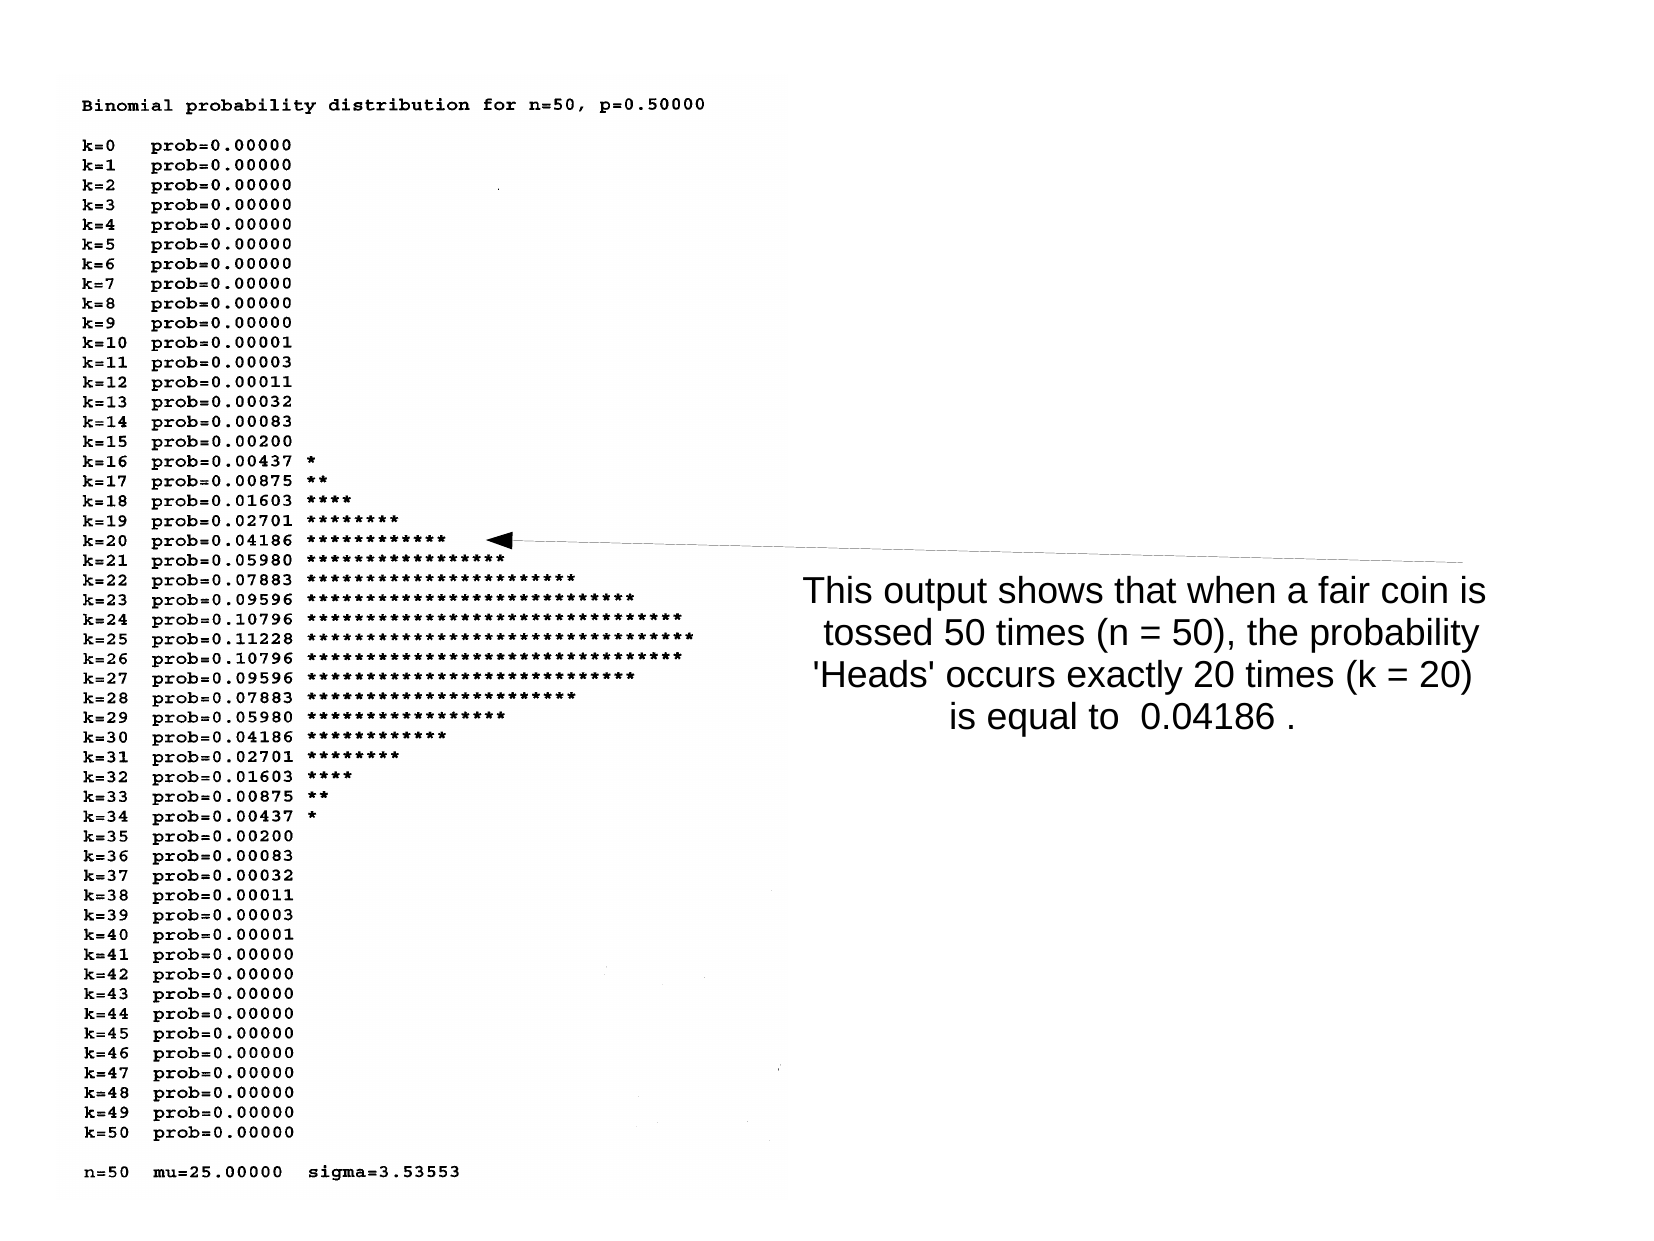

This output shows that when a fair coin is
 tossed 50 times (n = 50), the probability
 'Heads' occurs exactly 20 times (k = 20)
 is equal to 0.04186 .